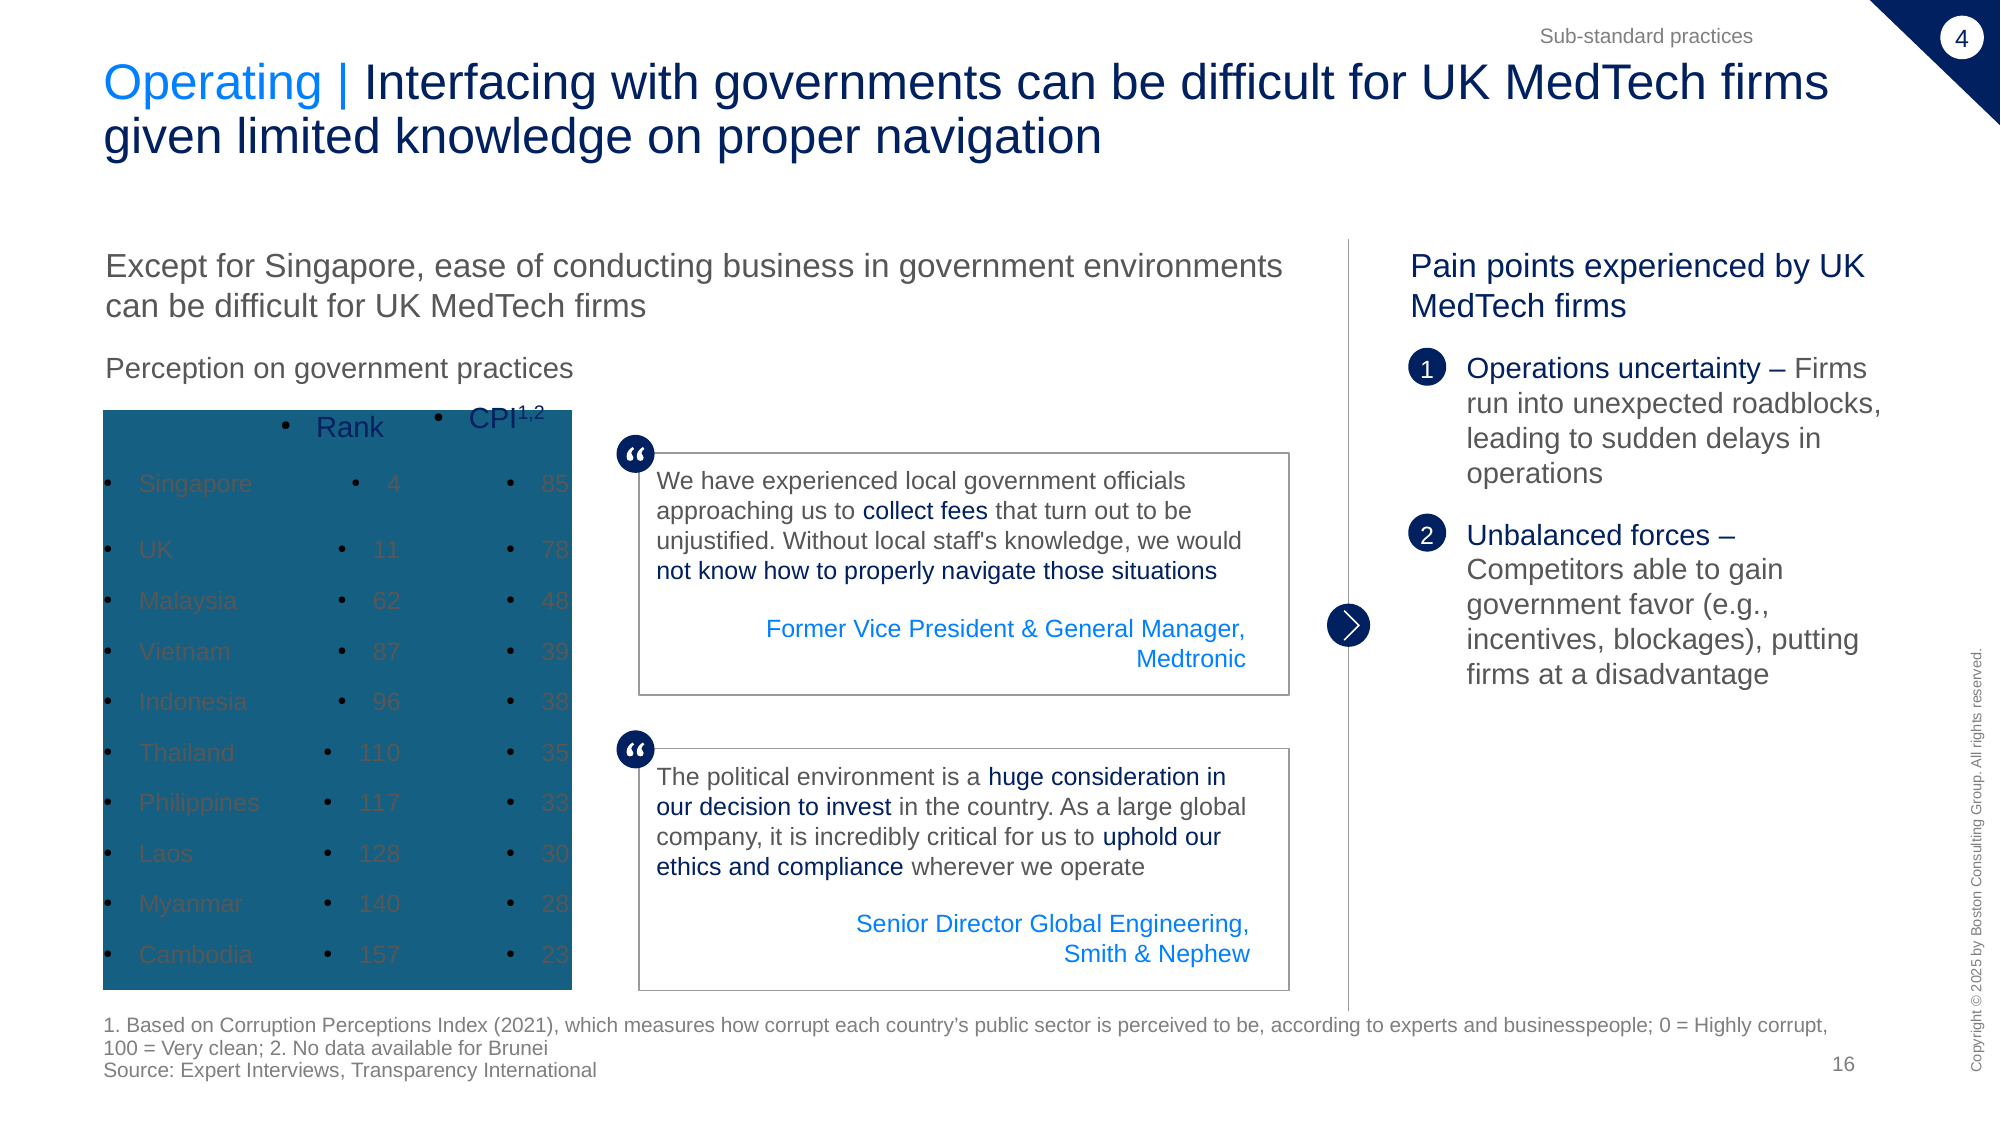

Sub-standard practices
4
# Operating | Interfacing with governments can be difficult for UK MedTech firms given limited knowledge on proper navigation
Except for Singapore, ease of conducting business in government environments can be difficult for UK MedTech firms
Pain points experienced by UK MedTech firms
Perception on government practices
1
Operations uncertainty – Firms run into unexpected roadblocks, leading to sudden delays in operations
| | Rank | CPI1,2 |
| --- | --- | --- |
| Singapore | 4 | 85 |
| UK | 11 | 78 |
| Malaysia | 62 | 48 |
| Vietnam | 87 | 39 |
| Indonesia | 96 | 38 |
| Thailand | 110 | 35 |
| Philippines | 117 | 33 |
| Laos | 128 | 30 |
| Myanmar | 140 | 28 |
| Cambodia | 157 | 23 |
We have experienced local government officials approaching us to collect fees that turn out to be unjustified. Without local staff's knowledge, we would not know how to properly navigate those situations
Former Vice President & General Manager,
Medtronic
2
Unbalanced forces – Competitors able to gain government favor (e.g., incentives, blockages), putting firms at a disadvantage
The political environment is a huge consideration in our decision to invest in the country. As a large global company, it is incredibly critical for us to uphold our ethics and compliance wherever we operate
Senior Director Global Engineering,
Smith & Nephew
1. Based on Corruption Perceptions Index (2021), which measures how corrupt each country’s public sector is perceived to be, according to experts and businesspeople; 0 = Highly corrupt, 100 = Very clean; 2. No data available for Brunei
Source: Expert Interviews, Transparency International